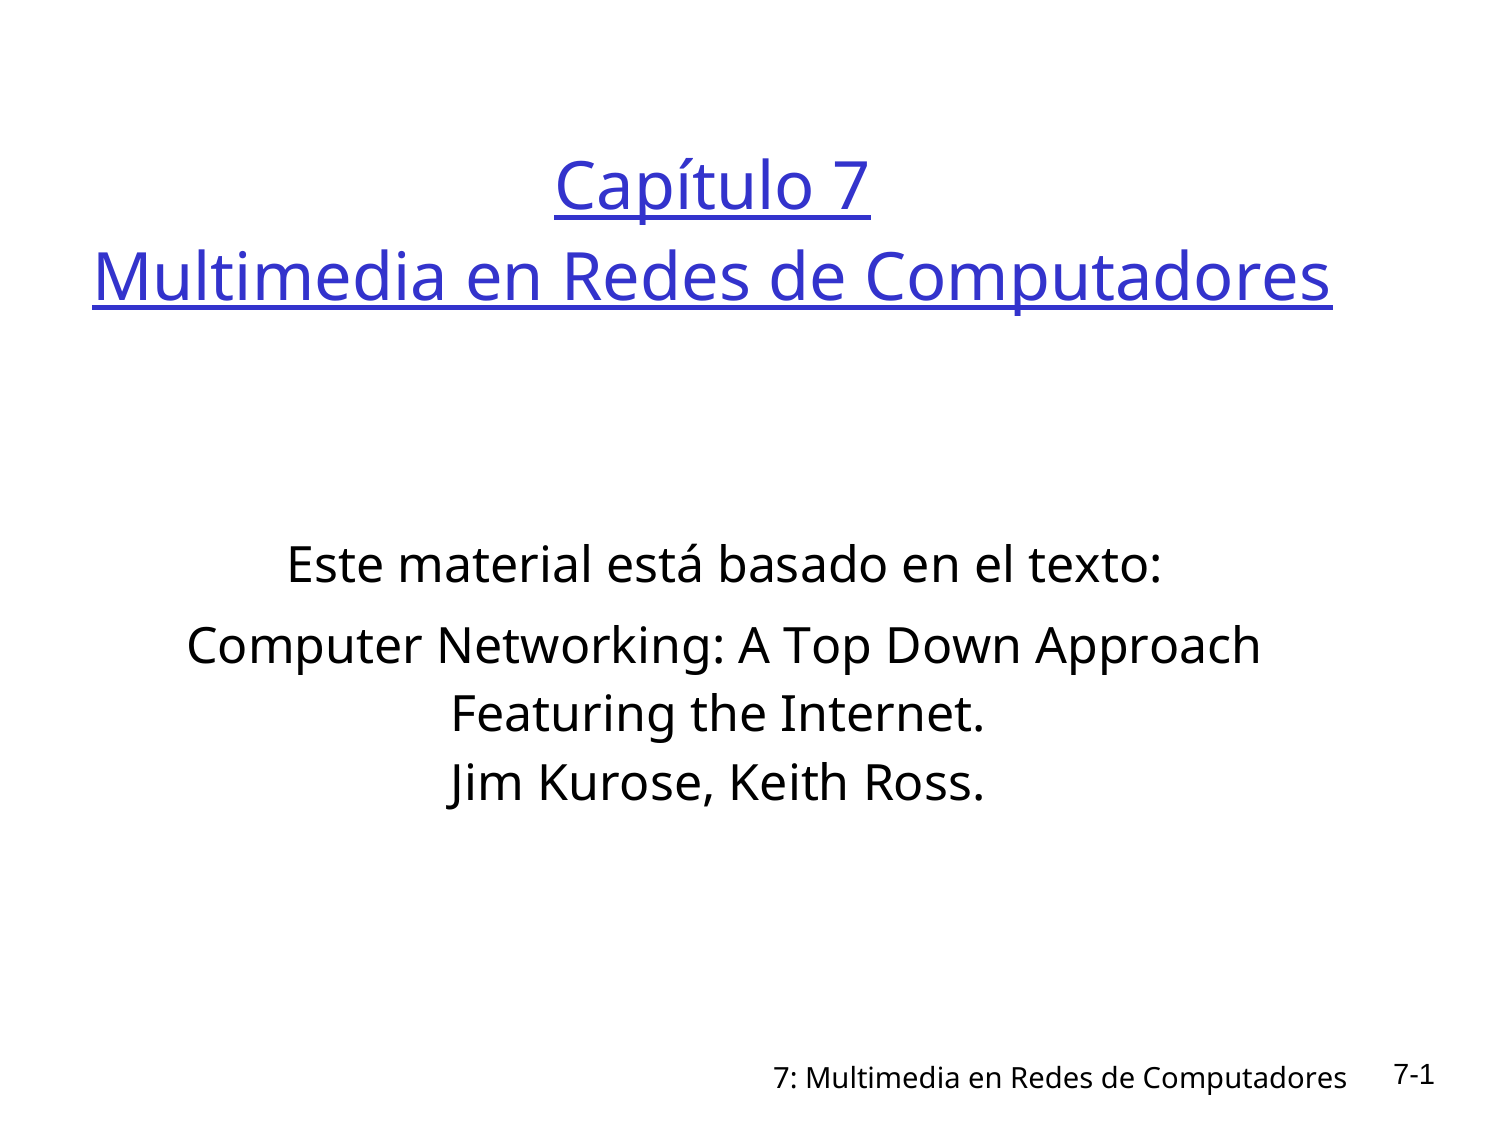

# Capítulo 7 Multimedia en Redes de Computadores
Este material está basado en el texto:
Computer Networking: A Top Down Approach Featuring the Internet.
Jim Kurose, Keith Ross.
1